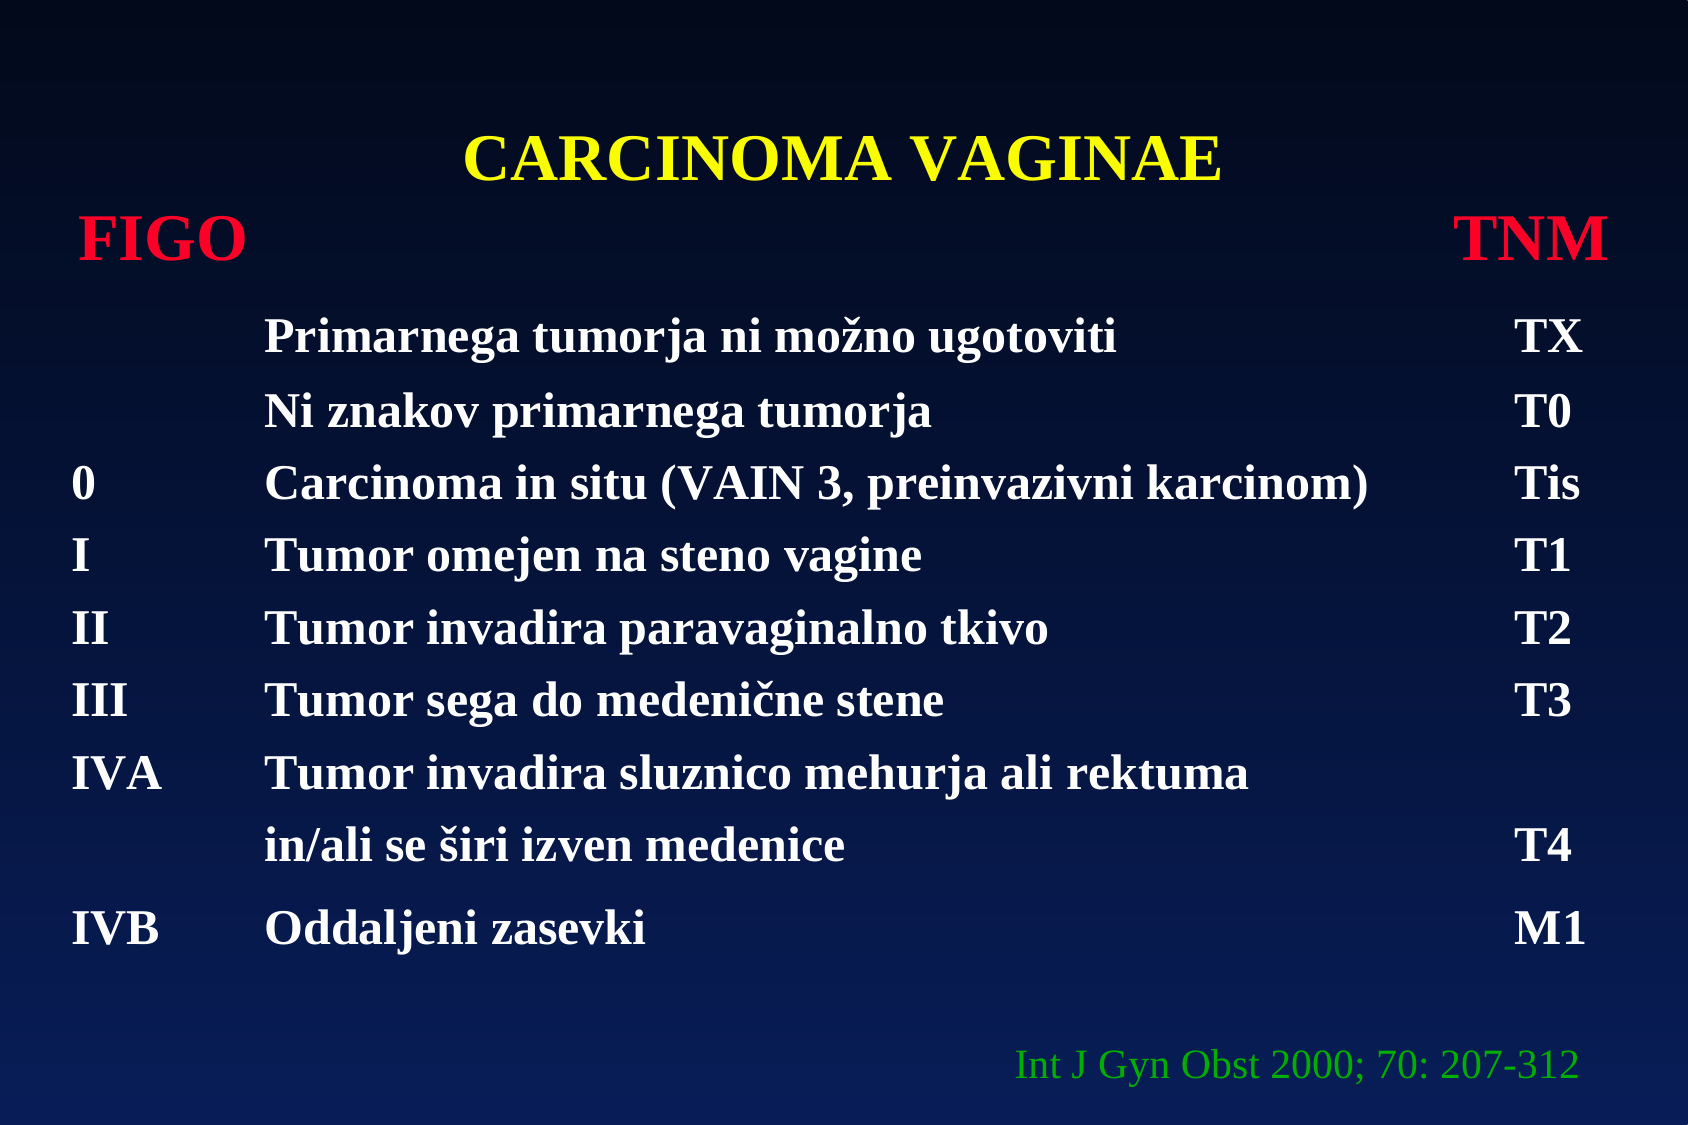

# CARCINOMA VAGINAE FIGO										TNM
			Primarnega tumorja ni možno ugotoviti				TX
 			Ni znakov primarnega tumorja					T0
	0		Carcinoma in situ (VAIN 3, preinvazivni karcinom)		Tis
	I		Tumor omejen na steno vagine					T1
	II		Tumor invadira paravaginalno tkivo				T2
	III		Tumor sega do medenične stene					T3
	IVA	Tumor invadira sluznico mehurja ali rektuma
			in/ali se širi izven medenice						T4
	IVB	Oddaljeni zasevki							M1
									Int J Gyn Obst 2000; 70: 207-312